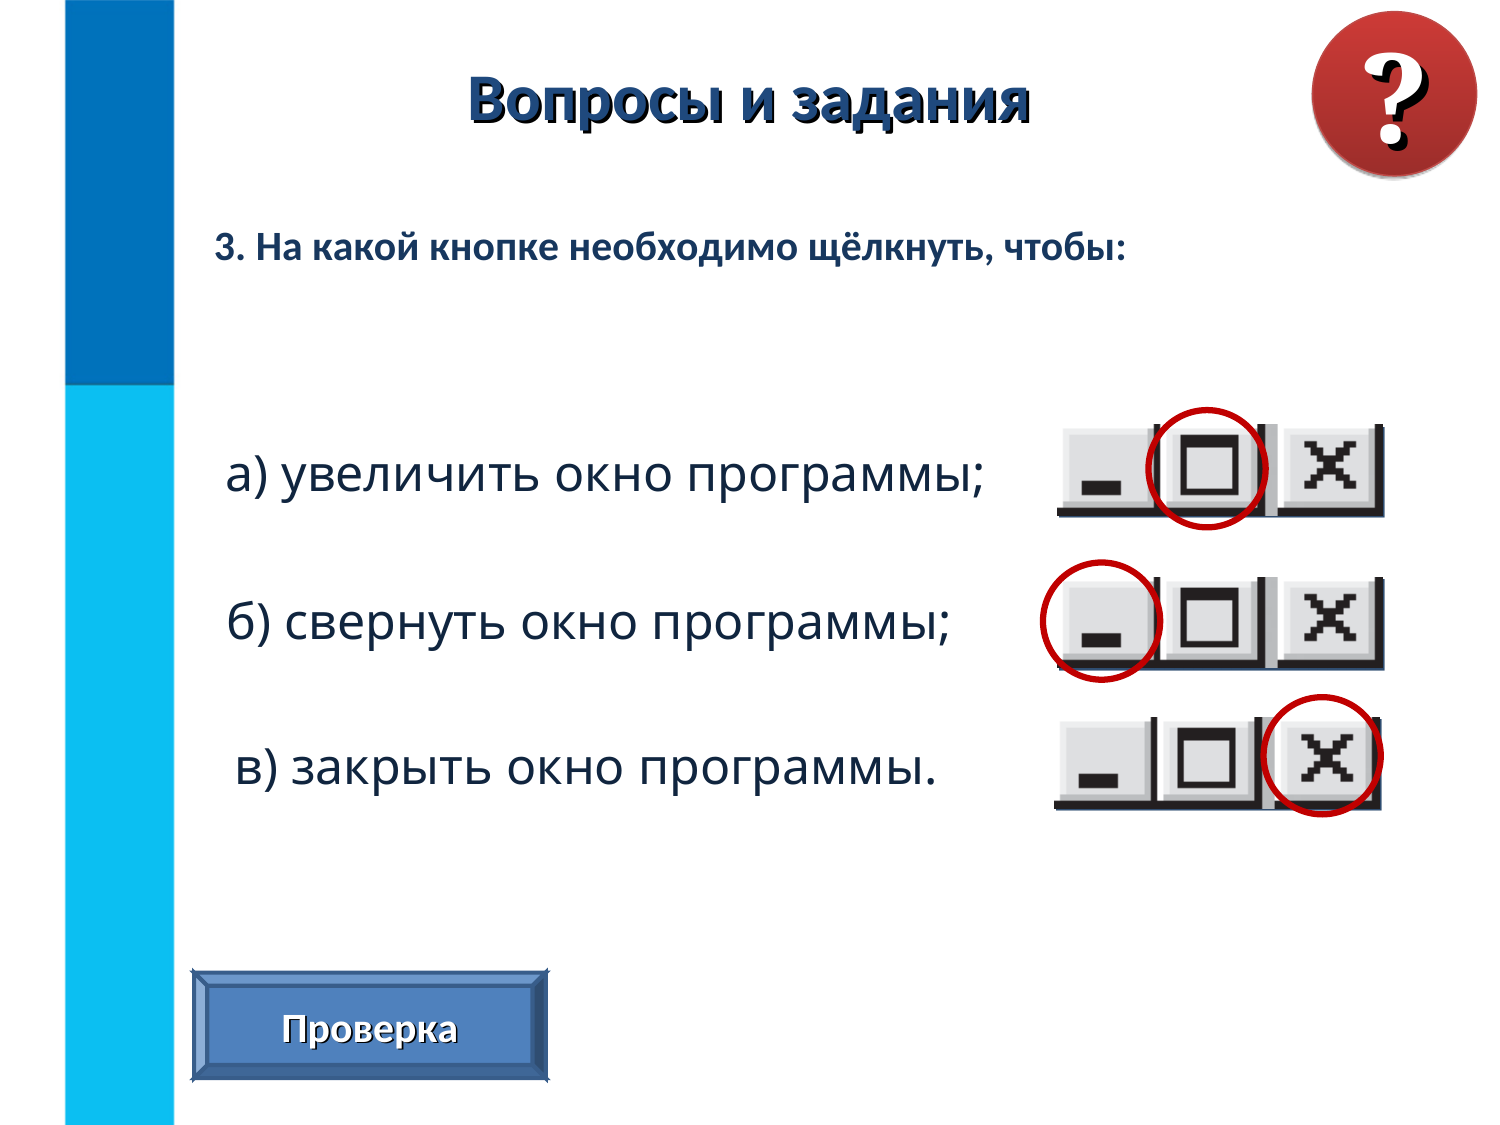

Вопросы и задания
?
3. На какой кнопке необходимо щёлкнуть, чтобы:
а) увеличить окно программы;
б) свернуть окно программы;
в) закрыть окно программы.
Проверка